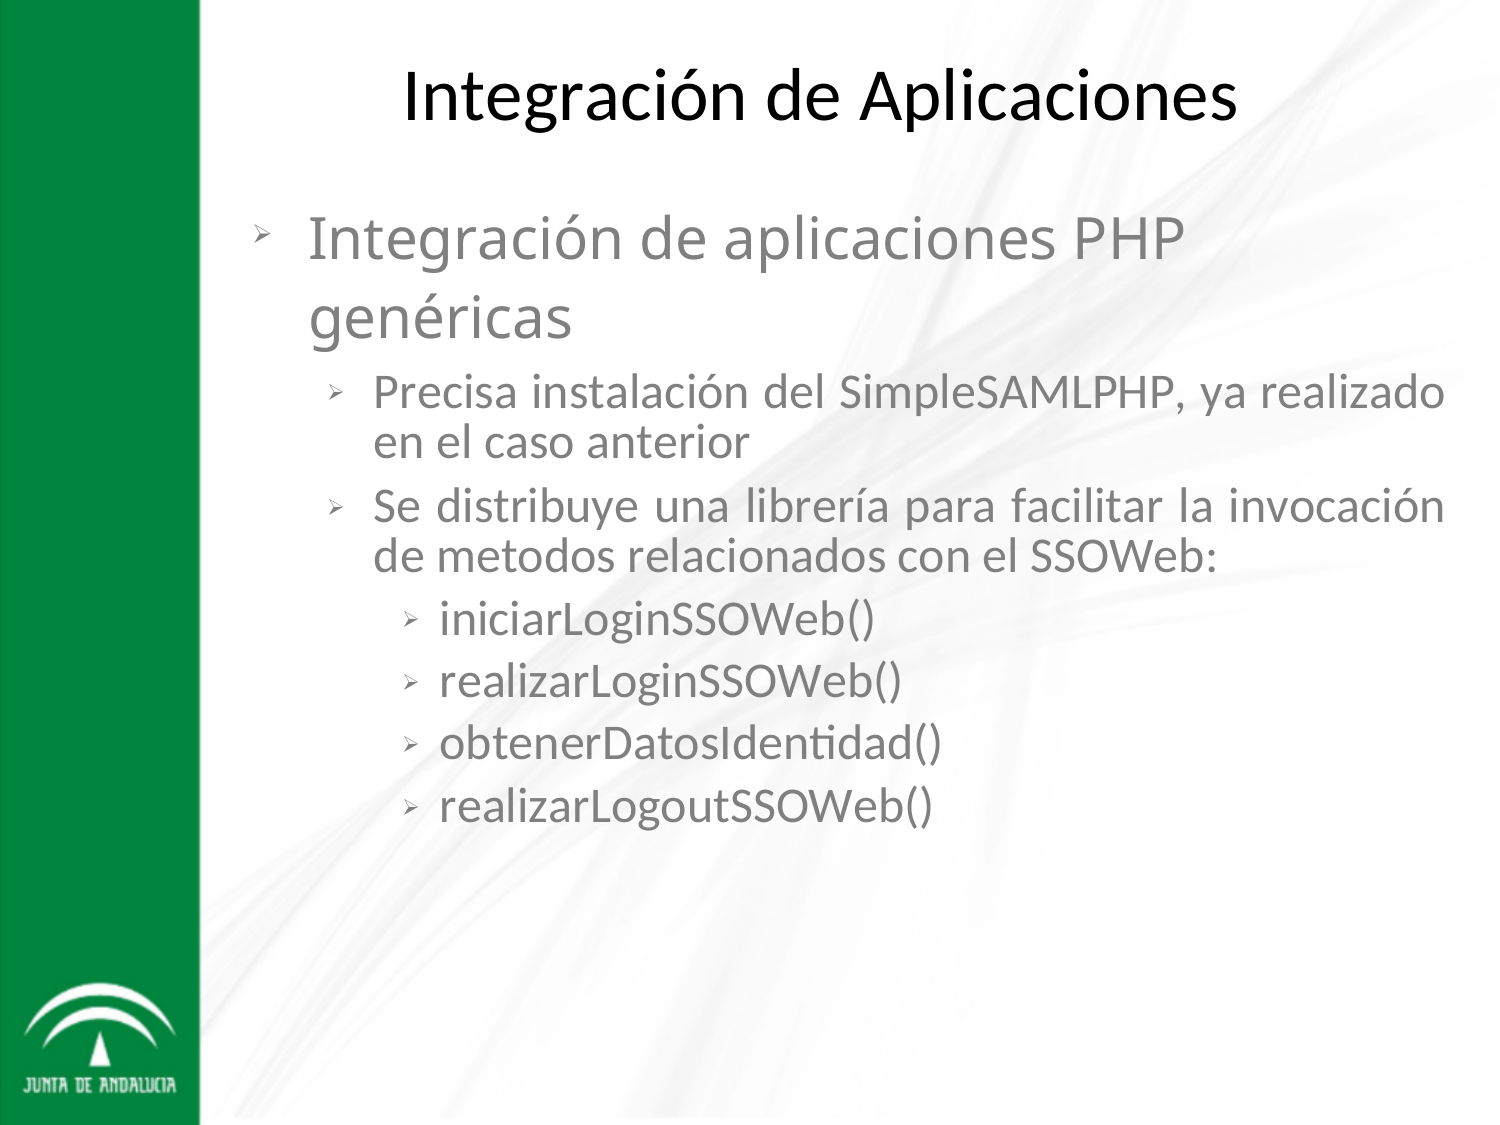

# Integración de Aplicaciones
Integración de aplicaciones PHP genéricas
Precisa instalación del SimpleSAMLPHP, ya realizado en el caso anterior
Se distribuye una librería para facilitar la invocación de metodos relacionados con el SSOWeb:
iniciarLoginSSOWeb()
realizarLoginSSOWeb()
obtenerDatosIdentidad()
realizarLogoutSSOWeb()